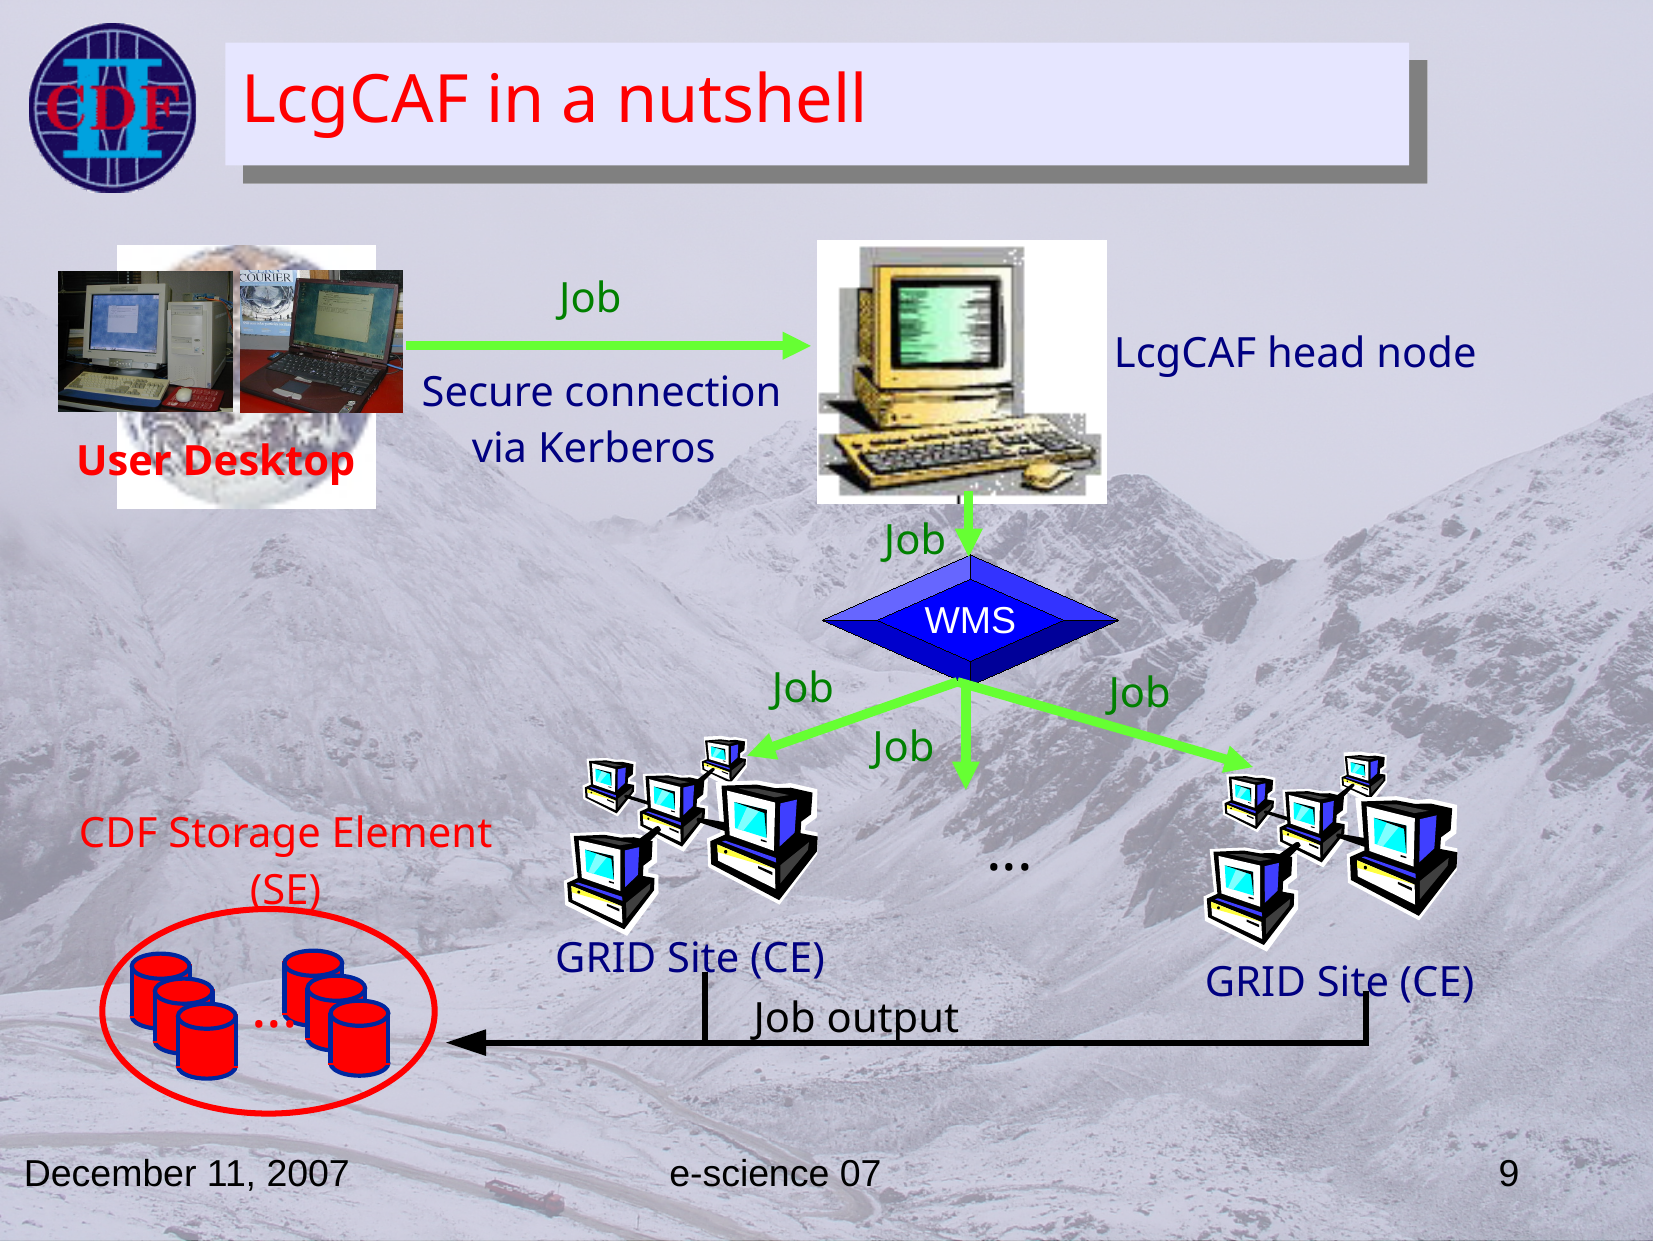

LcgCAF in a nutshell
Job
LcgCAF head node
Secure connection
via Kerberos
User Desktop
Job
WMS
Job
Job
Job
CDF Storage Element
(SE)
...
GRID Site (CE)
GRID Site (CE)
...
Job output
December 11, 2007
9
e-science 07
December 11, 2007